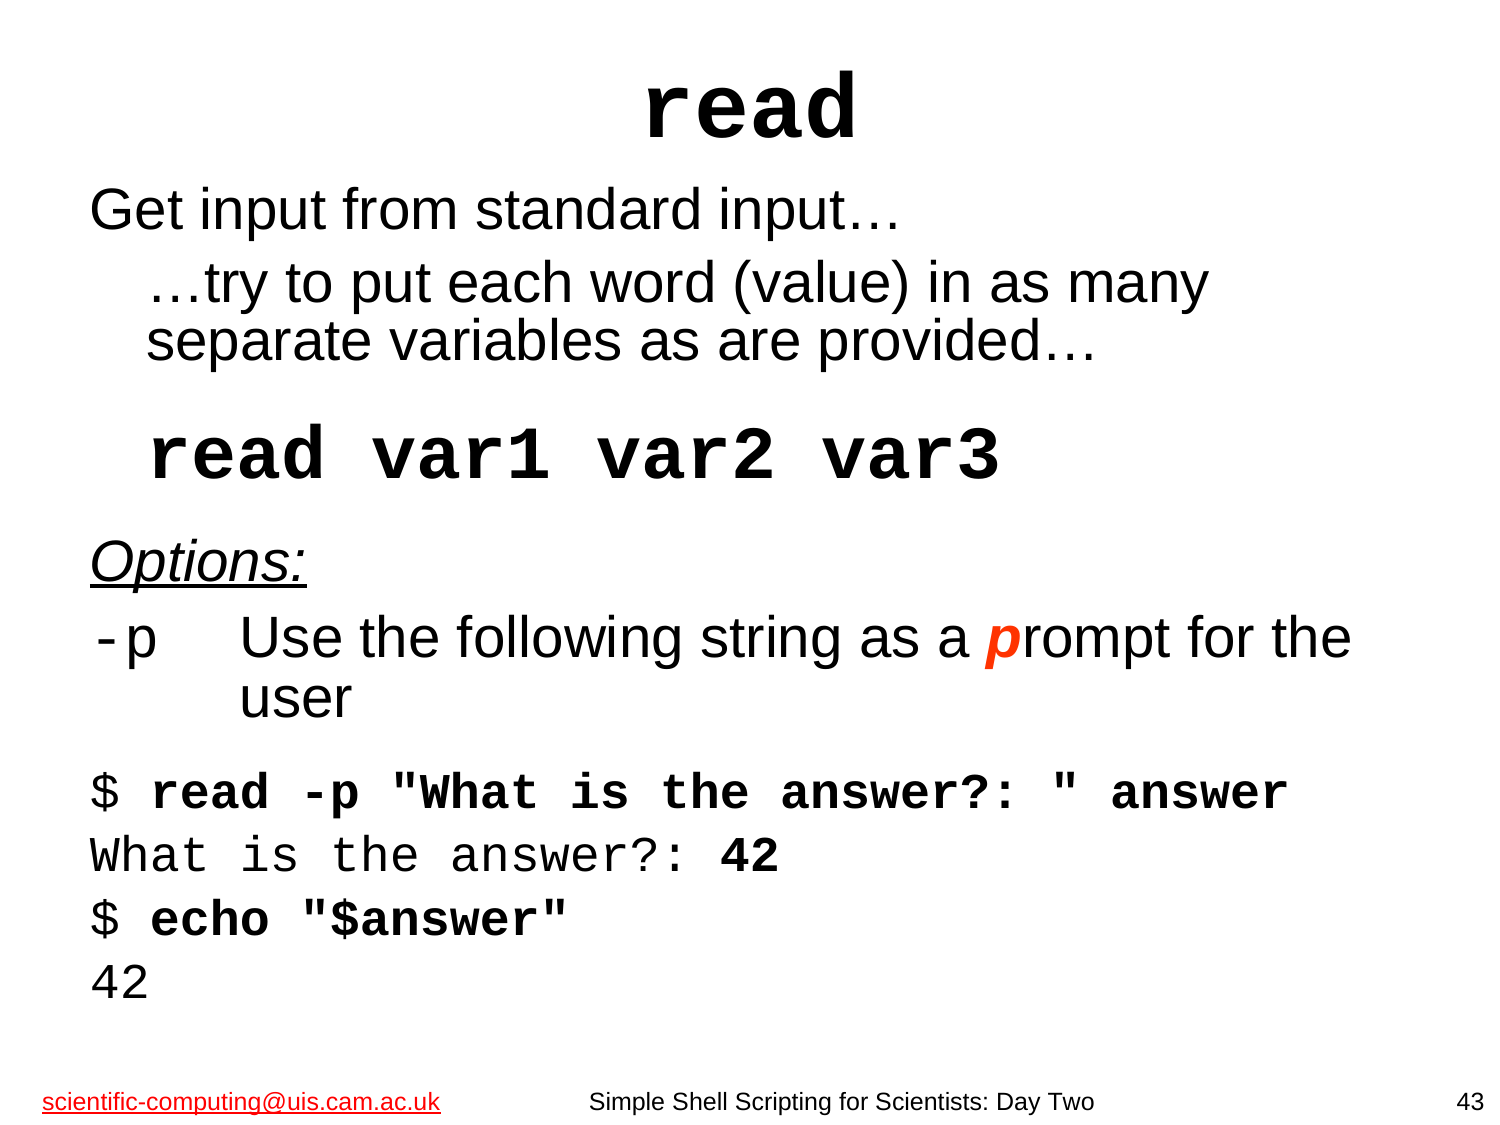

# read
Get input from standard input…
	…try to put each word (value) in as many separate variables as are provided…
	read var1 var2 var3
Options:
-p	Use the following string as a prompt for the 	user
$ read -p "What is the answer?: " answer
What is the answer?: 42
$ echo "$answer"
42
escience-support@ucs.cam.ac.uk	Simple Shell Scripting for Scientists: Day Two
43